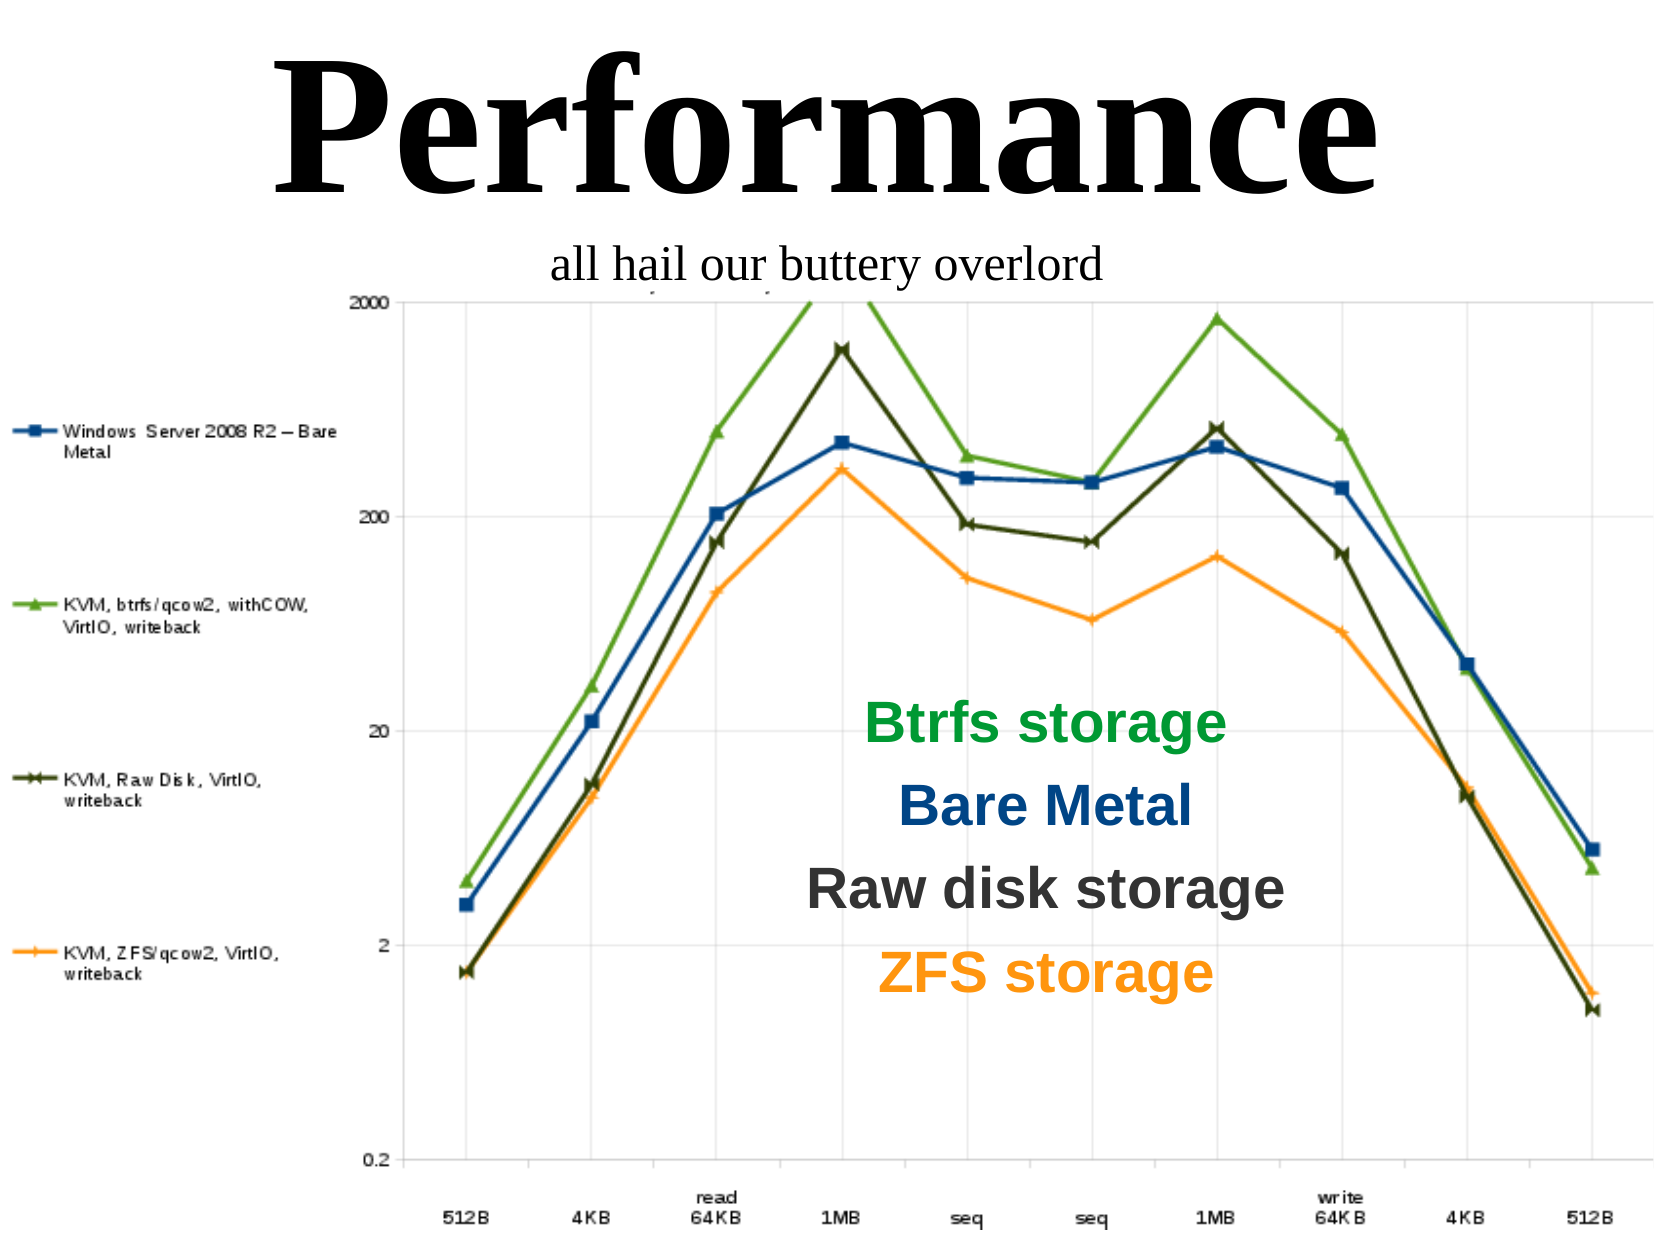

# Performance all hail our buttery overlord
| Btrfs storage |
| --- |
| Bare Metal |
| Raw disk storage |
| ZFS storage |